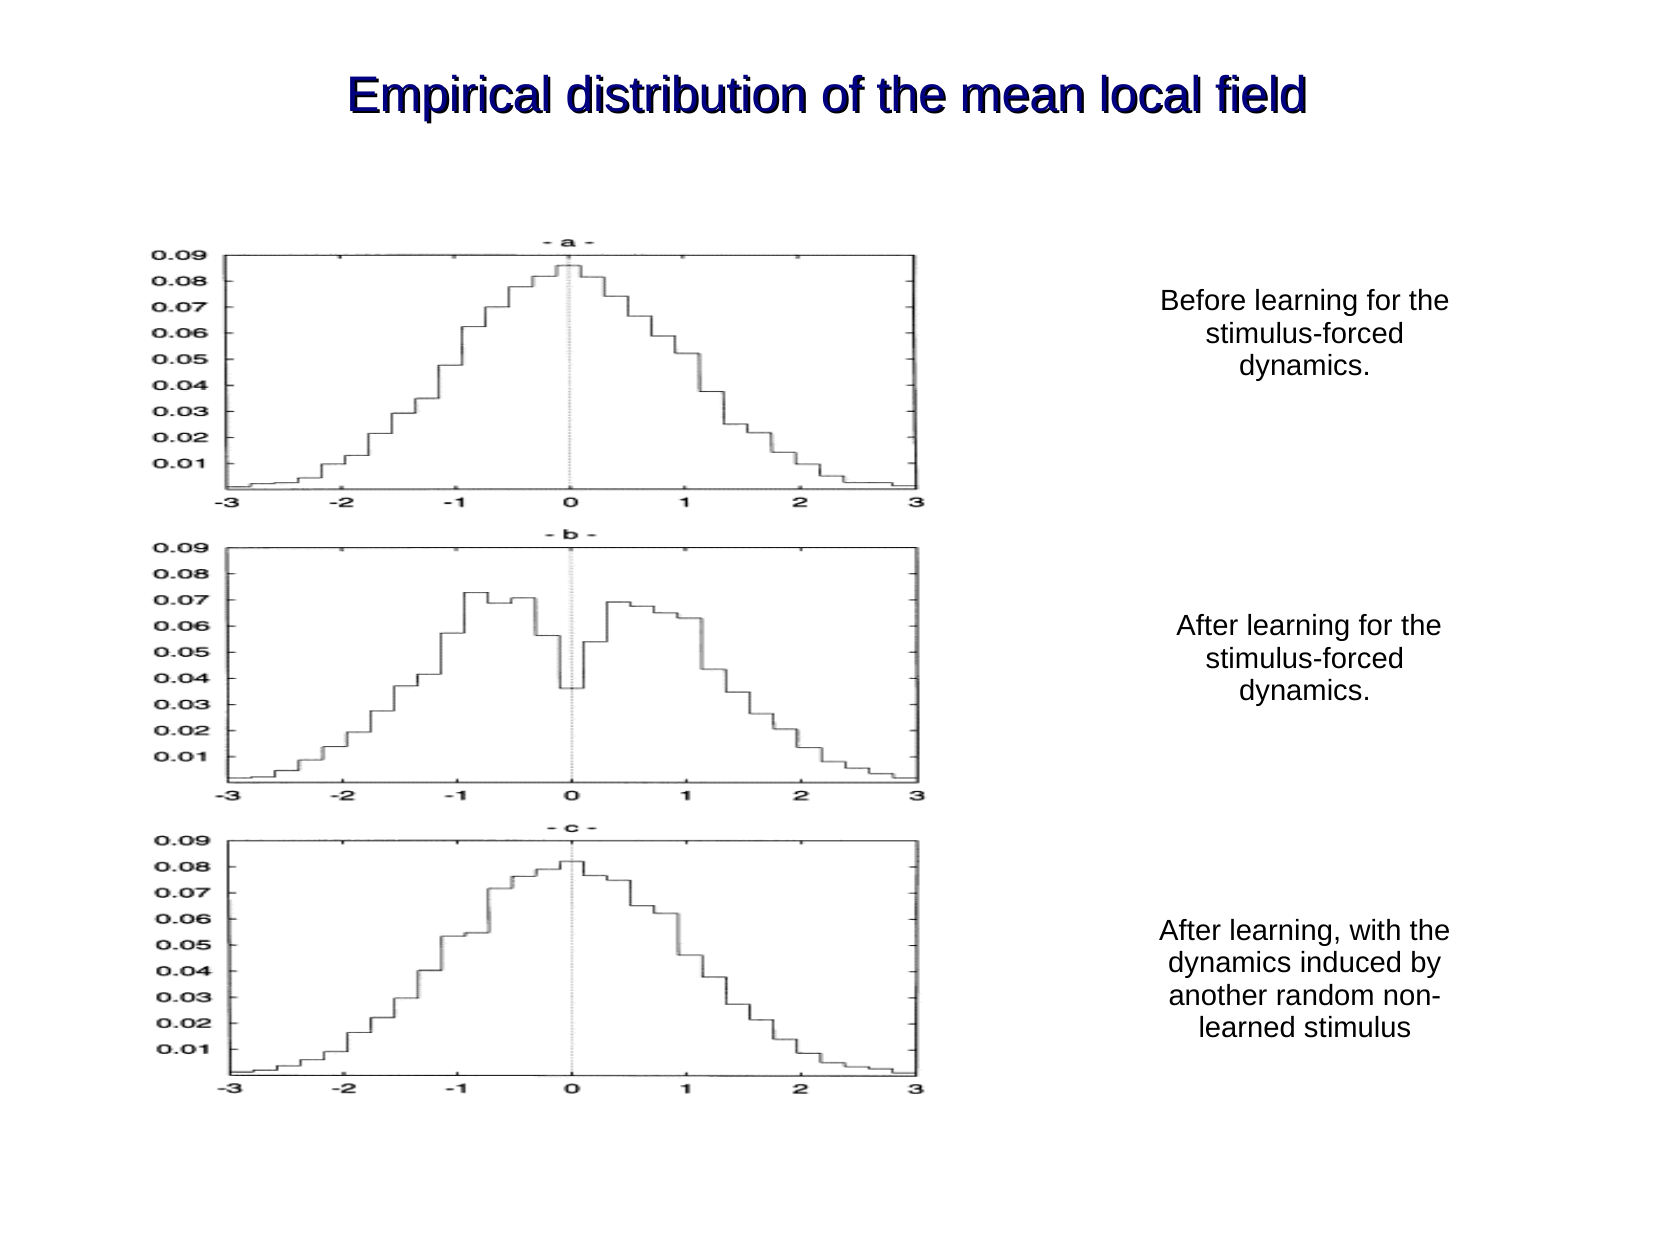

Empirical distribution of the mean local field
Before learning for the stimulus-forced dynamics.
 After learning for the stimulus-forced dynamics.
After learning, with the dynamics induced by another random non-learned stimulus